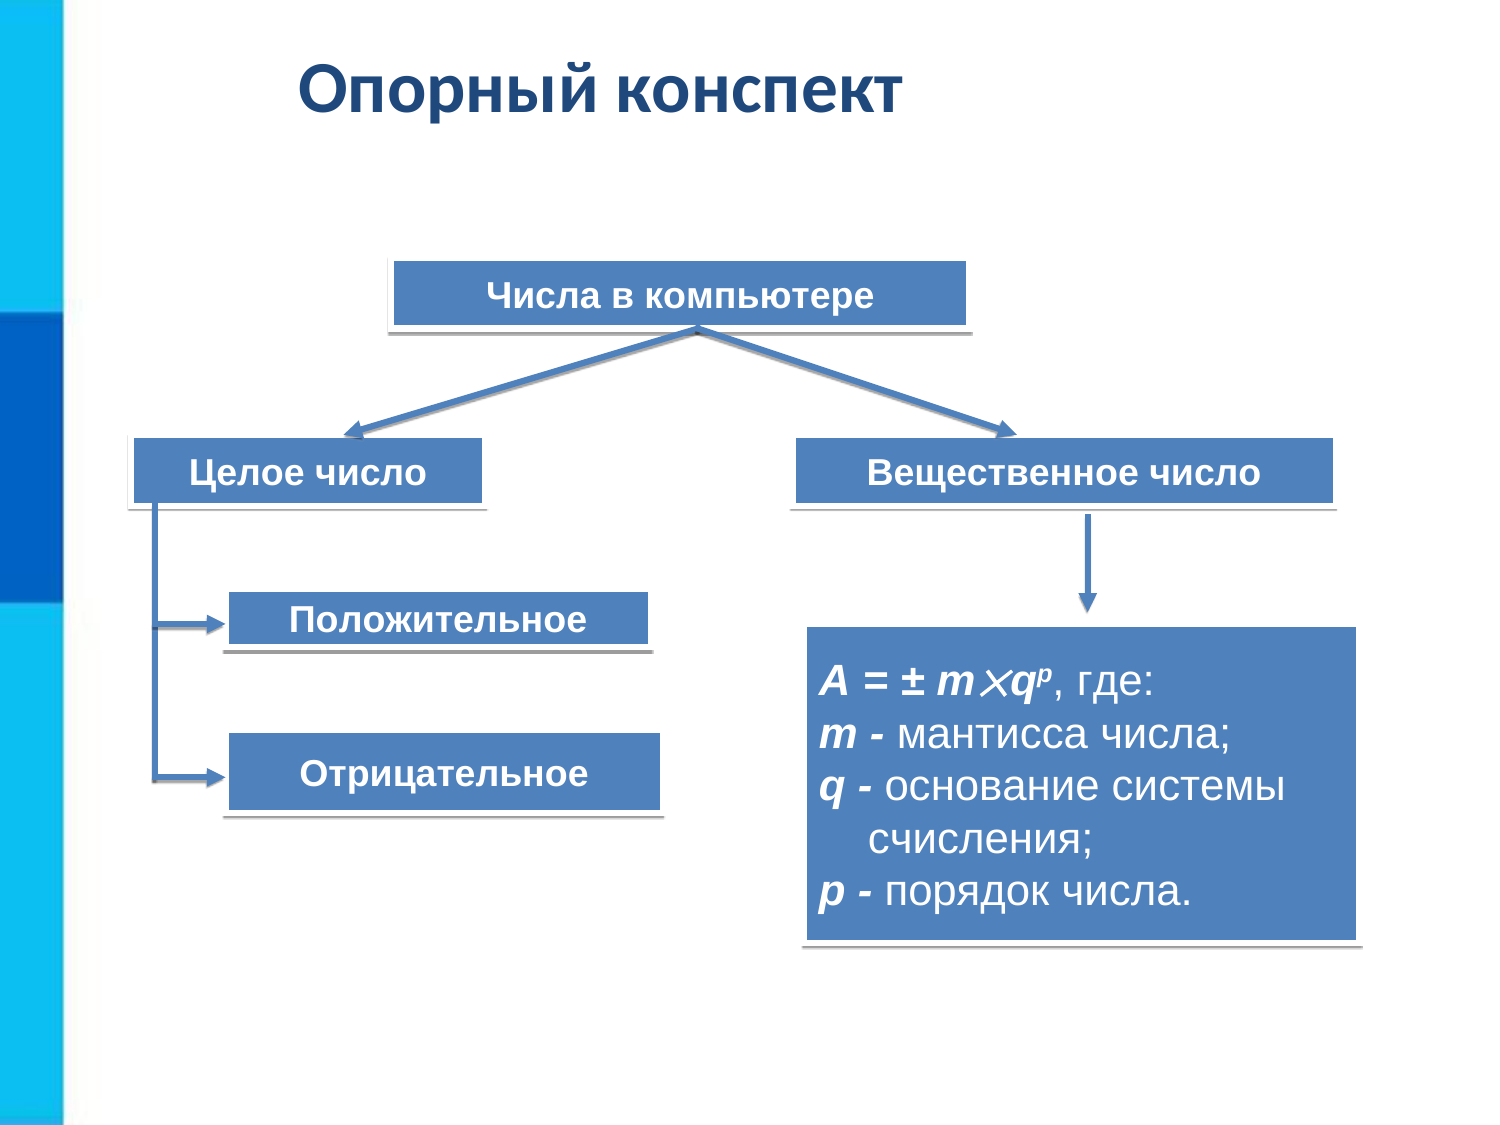

Опорный конспект
Числа в компьютере
Целое число
Вещественное число
Положительное
А = ± mqp, где:
m - мантисса числа;
q - основание системы
 счисления;
p - порядок числа.
Отрицательное